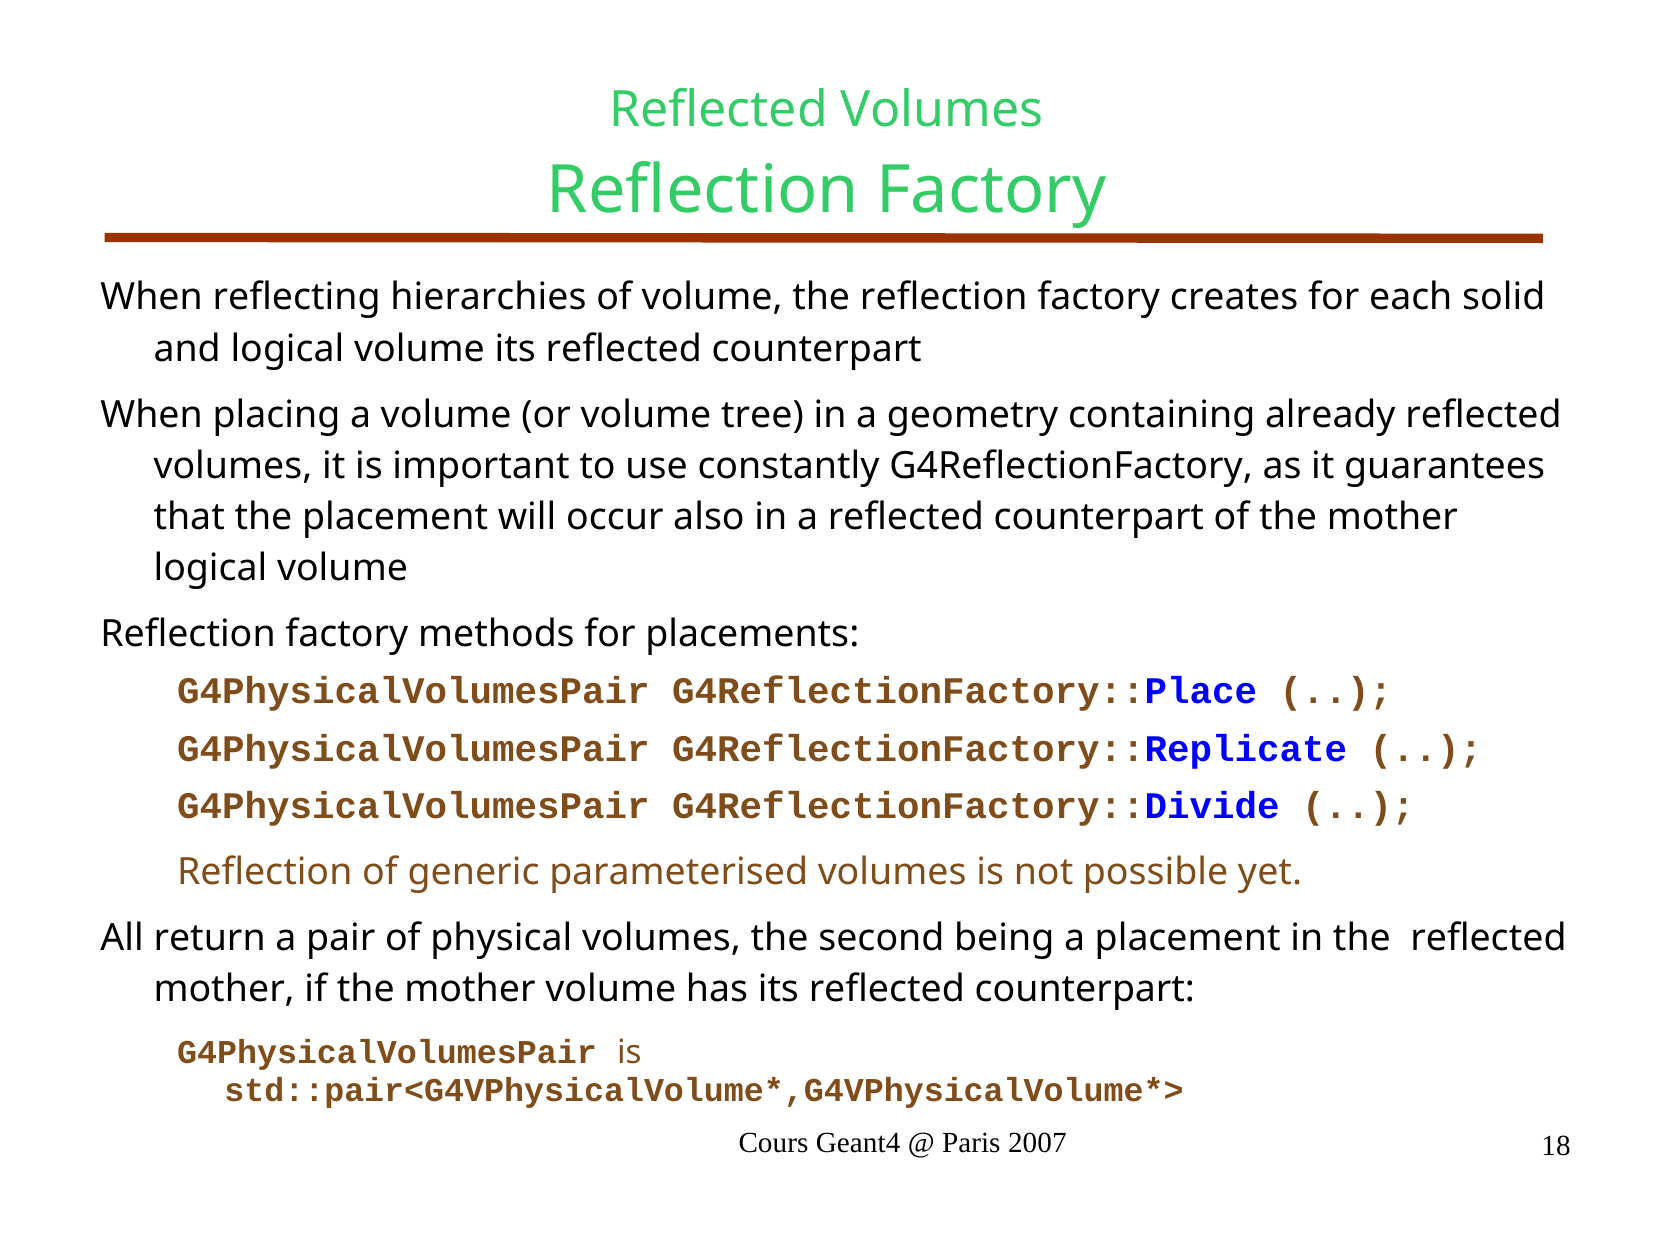

# Reflected Volumes Reflection Factory
When reflecting hierarchies of volume, the reflection factory creates for each solid and logical volume its reflected counterpart
When placing a volume (or volume tree) in a geometry containing already reflected volumes, it is important to use constantly G4ReflectionFactory, as it guarantees that the placement will occur also in a reflected counterpart of the mother logical volume
Reflection factory methods for placements:
G4PhysicalVolumesPair G4ReflectionFactory::Place (..);
G4PhysicalVolumesPair G4ReflectionFactory::Replicate (..);
G4PhysicalVolumesPair G4ReflectionFactory::Divide (..);
Reflection of generic parameterised volumes is not possible yet.
All return a pair of physical volumes, the second being a placement in the reflected mother, if the mother volume has its reflected counterpart:
G4PhysicalVolumesPair is std::pair<G4VPhysicalVolume*,G4VPhysicalVolume*>
Cours Geant4 @ Paris 2007
18